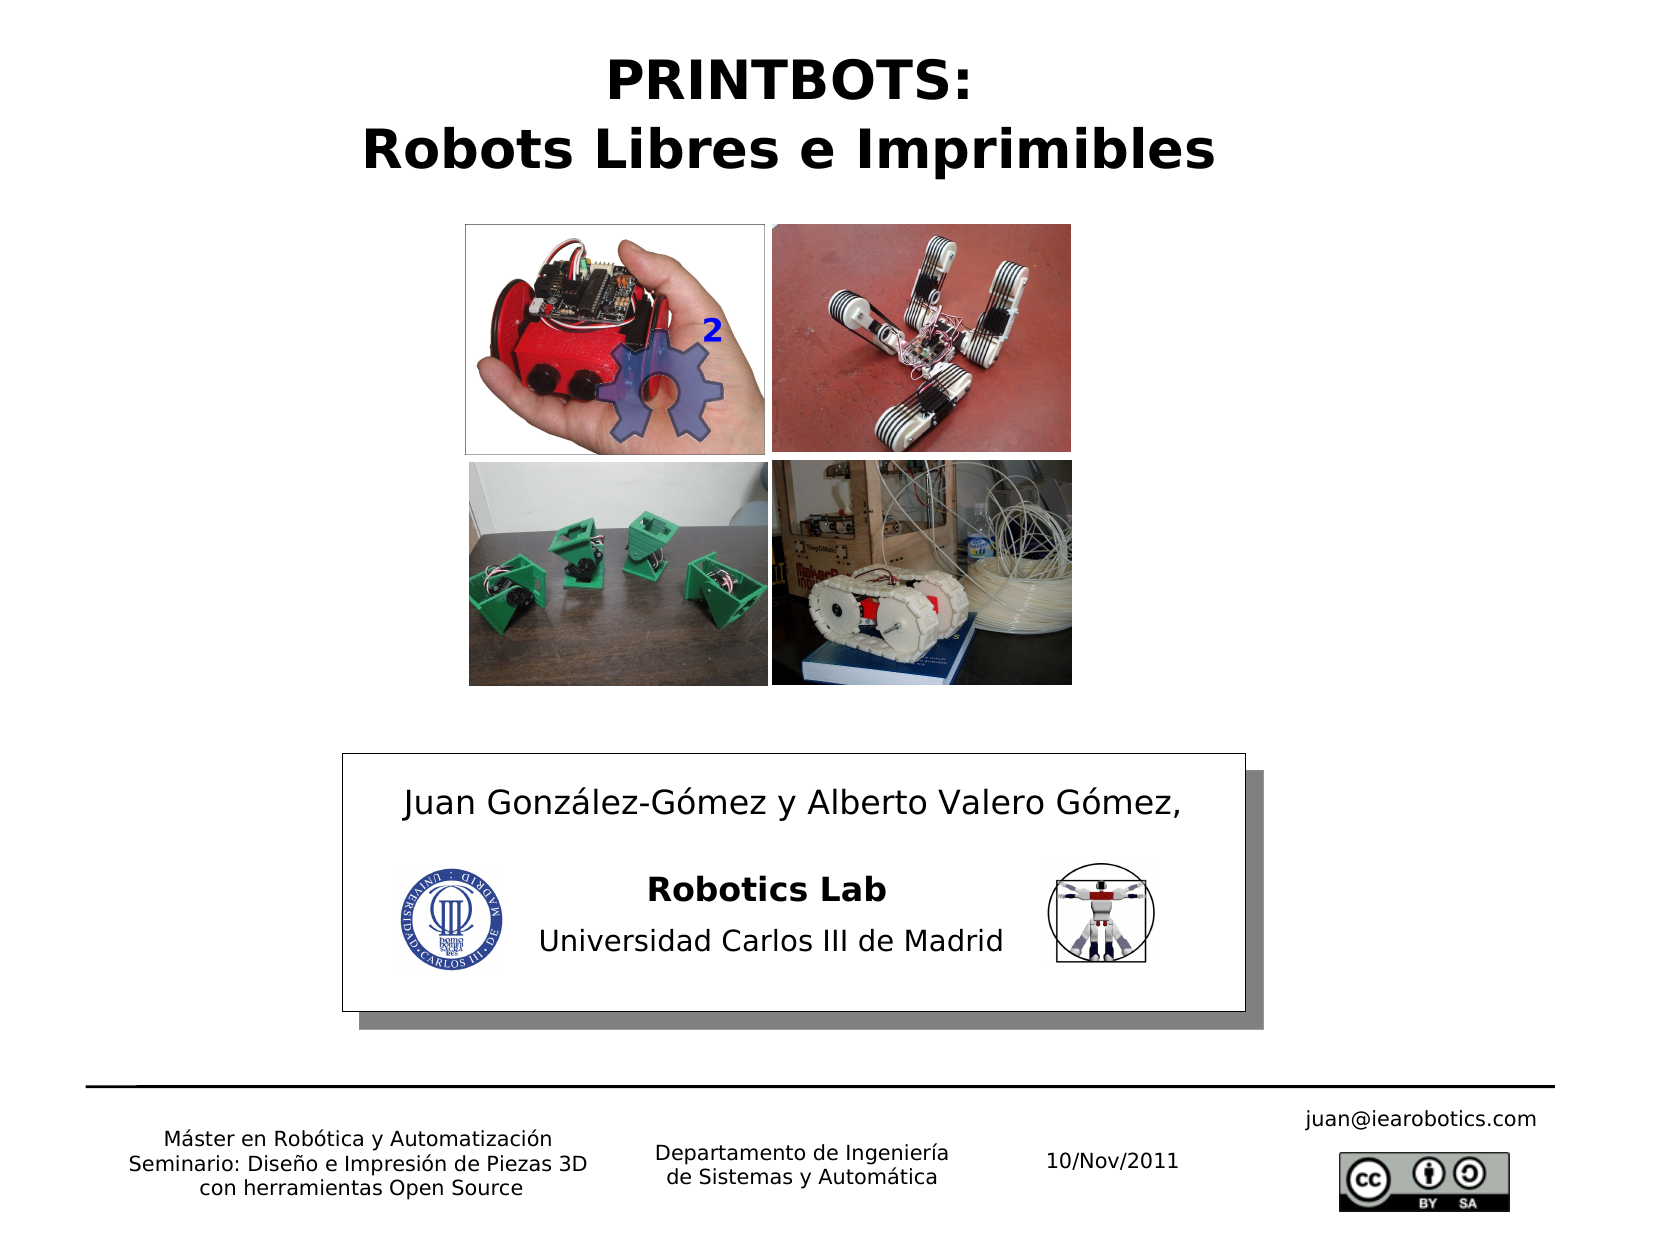

PRINTBOTS:
Robots Libres e Imprimibles
Juan González-Gómez y Alberto Valero Gómez,
Robotics Lab
Universidad Carlos III de Madrid
juan@iearobotics.com
Máster en Robótica y Automatización
Seminario: Diseño e Impresión de Piezas 3D
 con herramientas Open Source
Departamento de Ingeniería
de Sistemas y Automática
10/Nov/2011